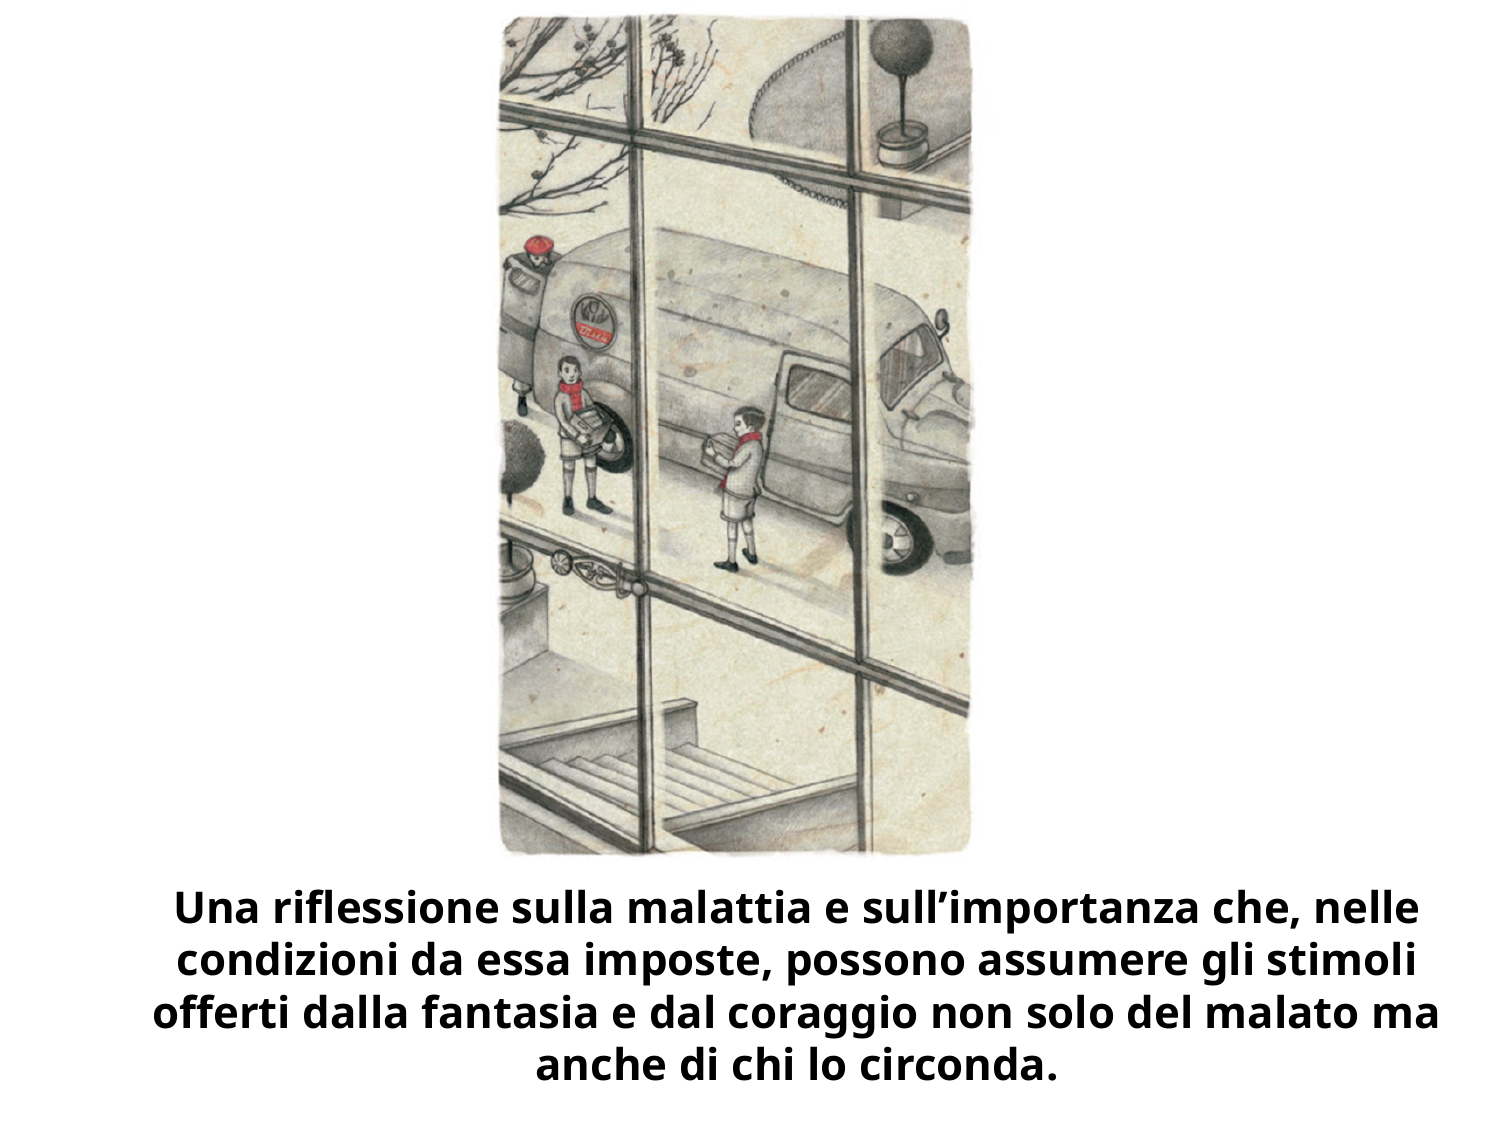

Una riflessione sulla malattia e sull’importanza che, nelle condizioni da essa imposte, possono assumere gli stimoli offerti dalla fantasia e dal coraggio non solo del malato ma anche di chi lo circonda.